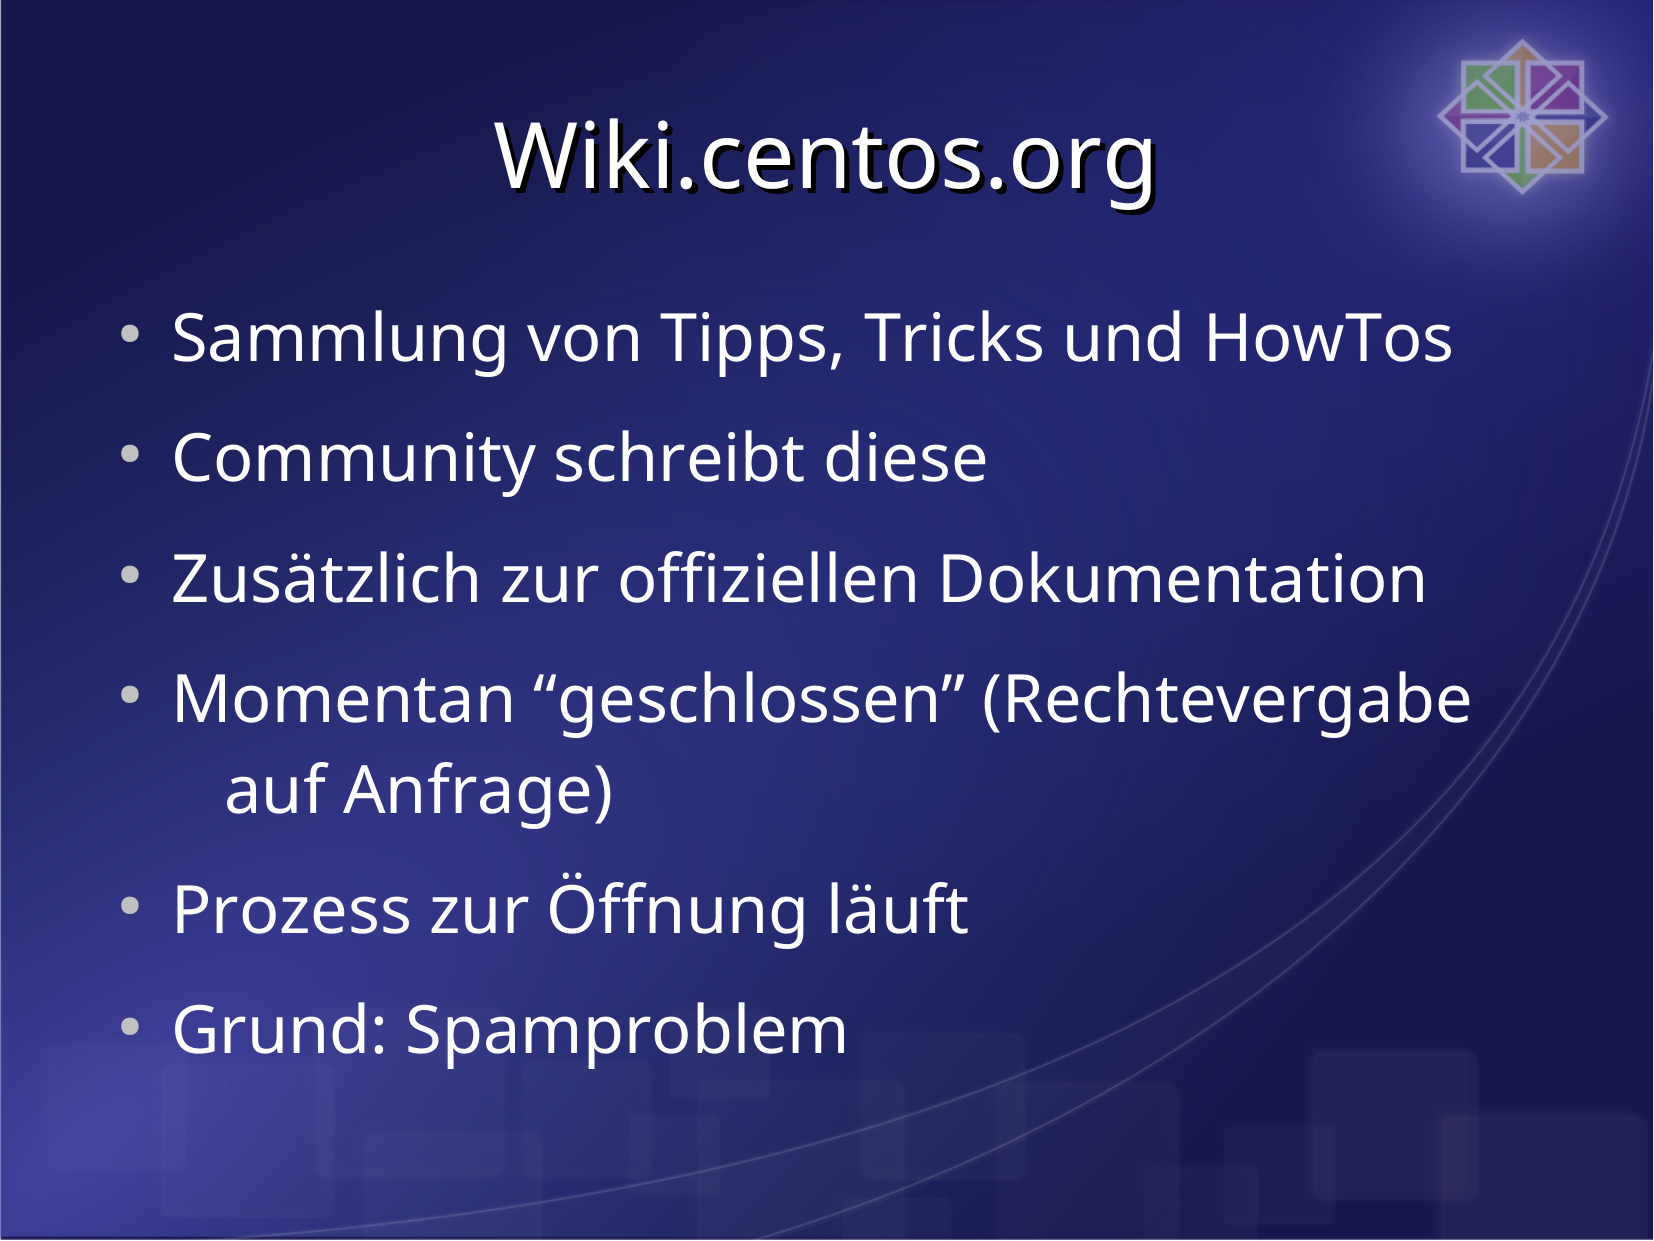

# Wiki.centos.org
Sammlung von Tipps, Tricks und HowTos
Community schreibt diese
Zusätzlich zur offiziellen Dokumentation
Momentan “geschlossen” (Rechtevergabe auf Anfrage)
Prozess zur Öffnung läuft
Grund: Spamproblem